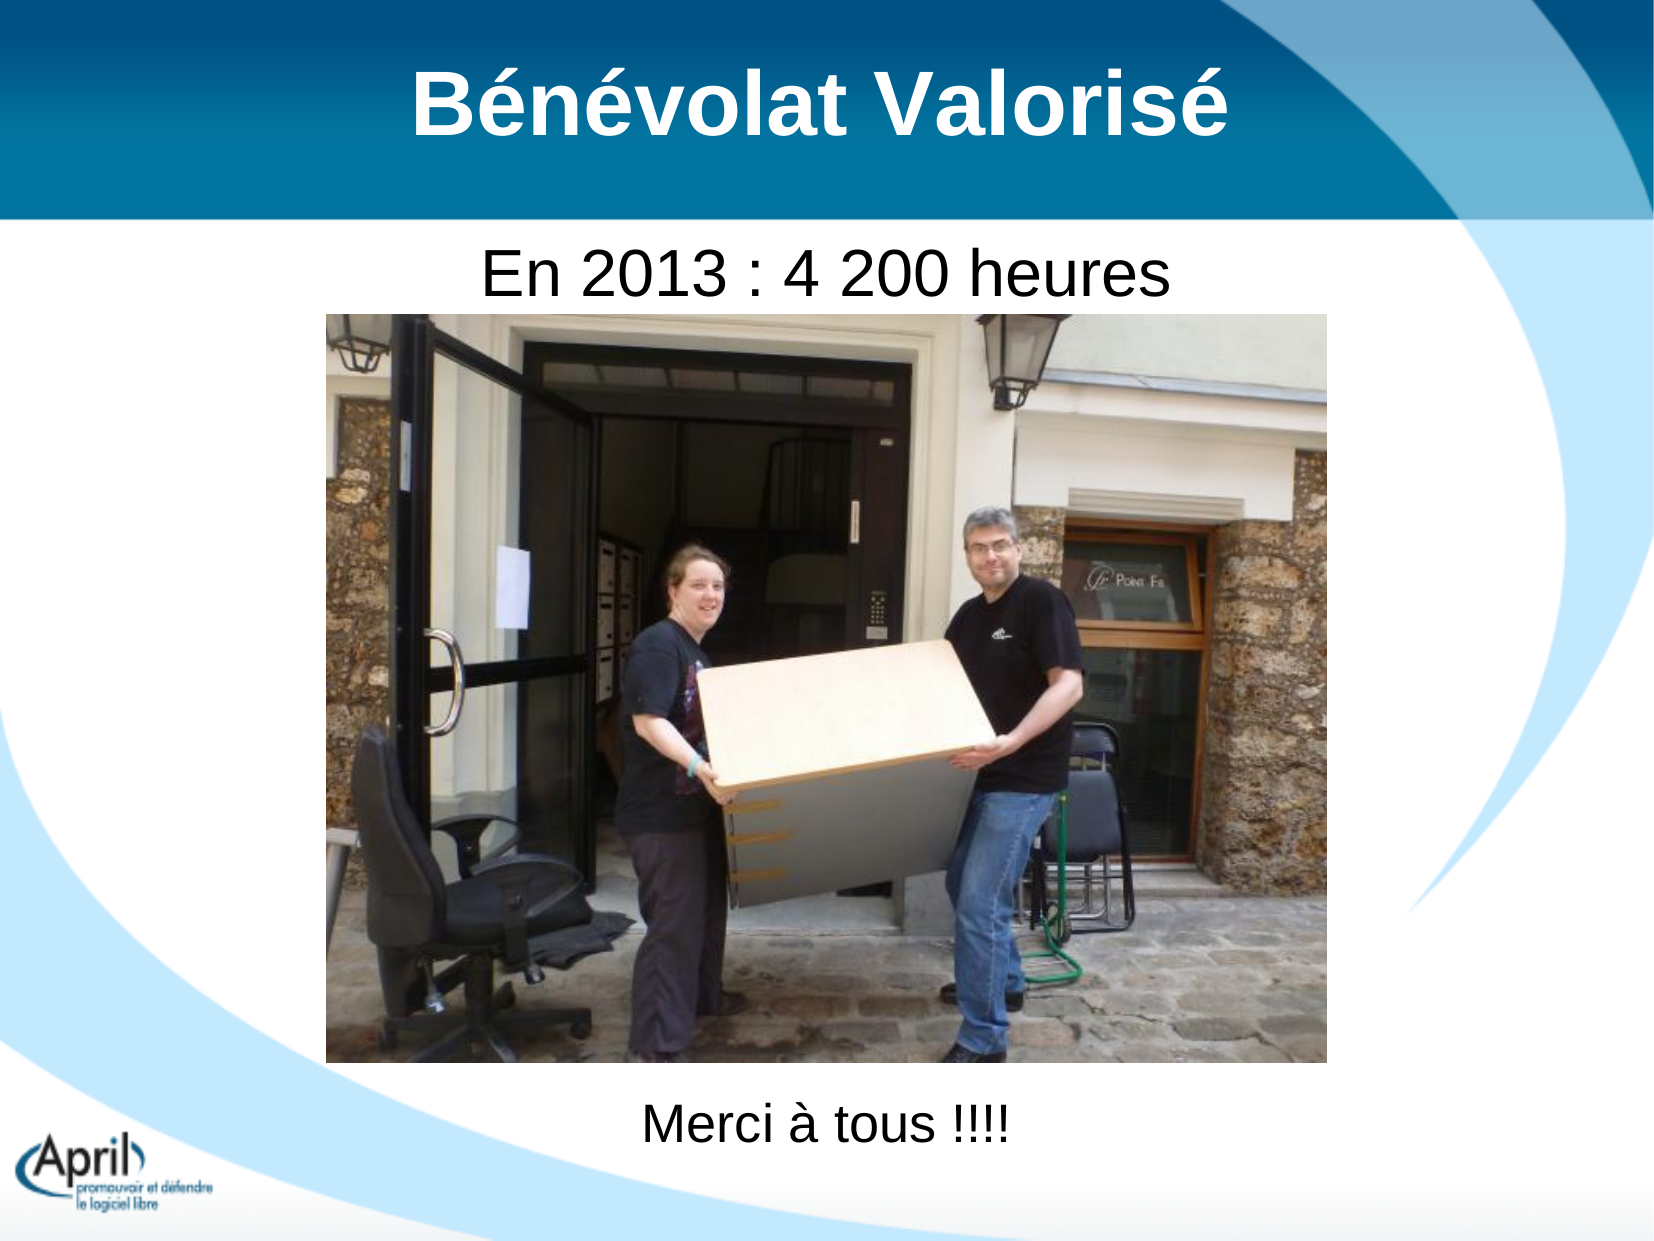

# Bénévolat Valorisé
En 2013 : 4 200 heures
Merci à tous !!!!